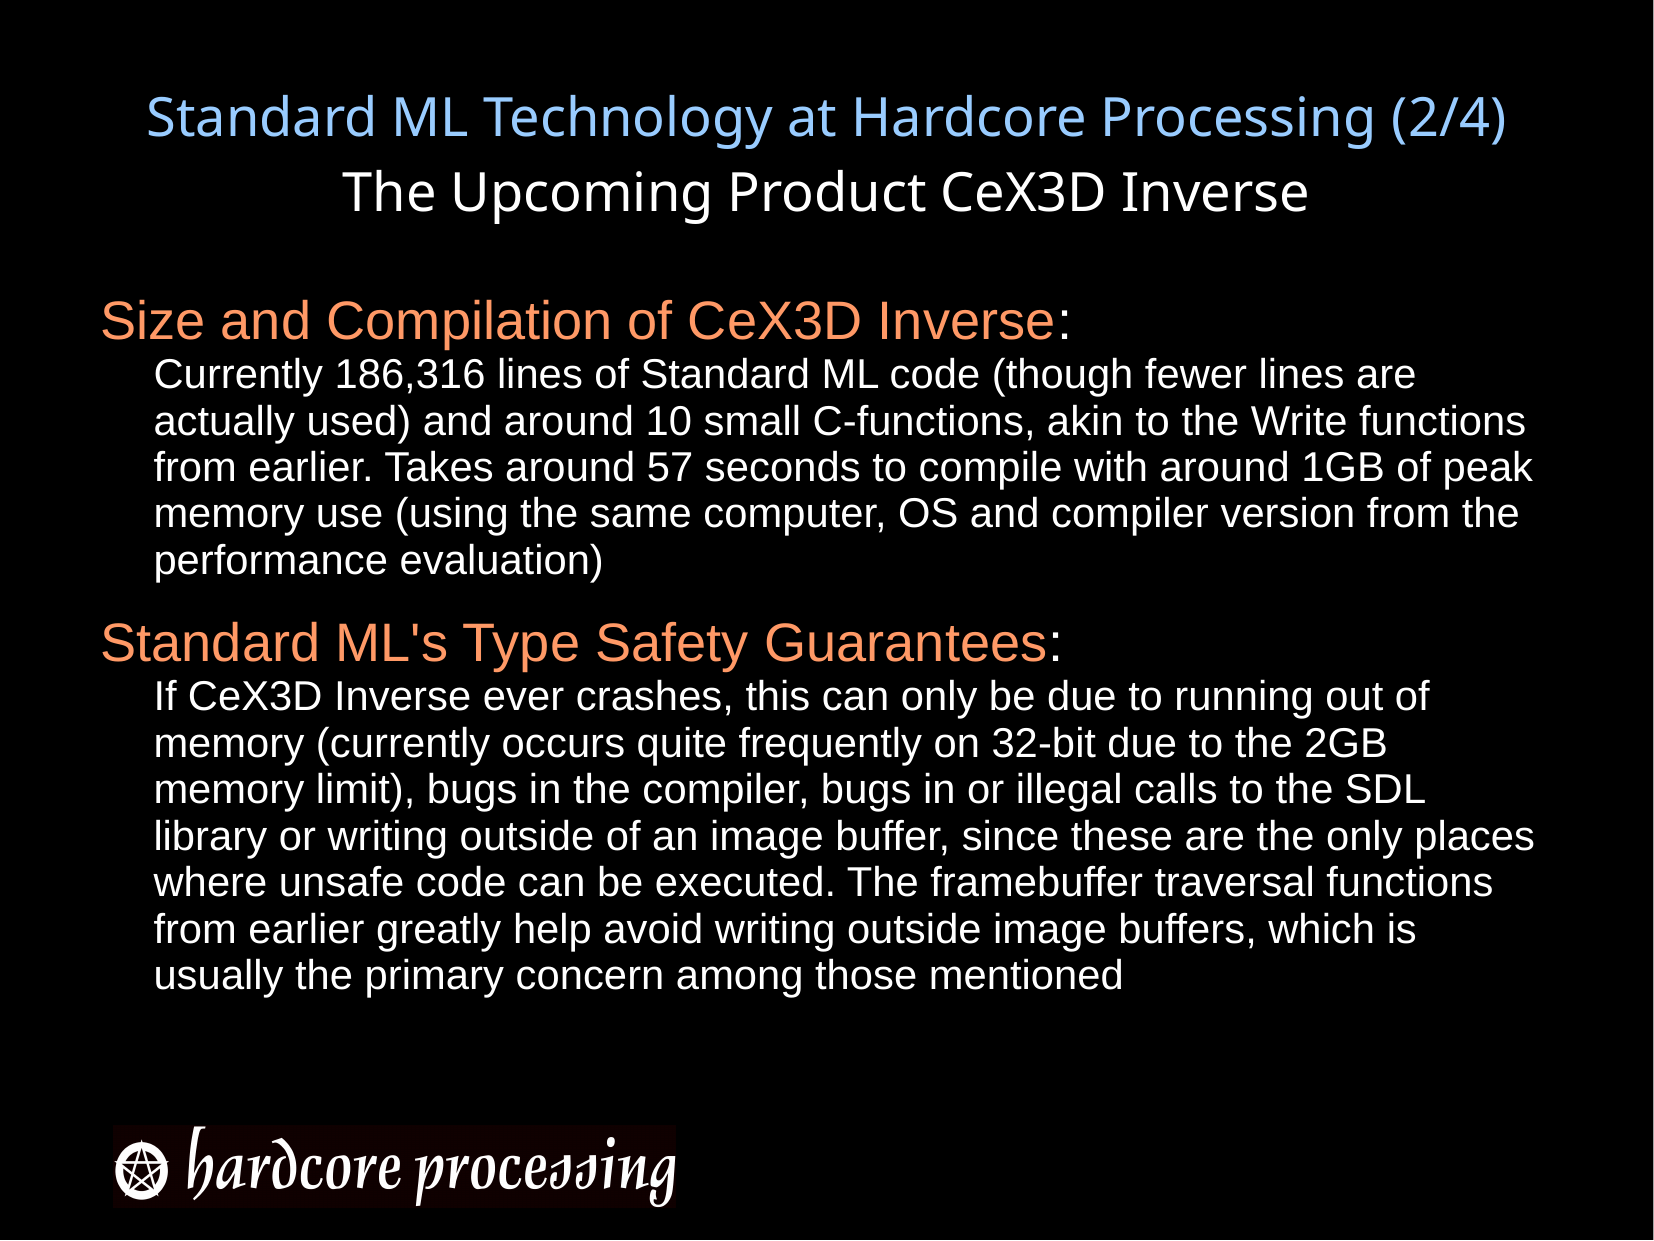

# Standard ML Technology at Hardcore Processing (2/4) The Upcoming Product CeX3D Inverse
Size and Compilation of CeX3D Inverse:
Currently 186,316 lines of Standard ML code (though fewer lines are actually used) and around 10 small C-functions, akin to the Write functions from earlier. Takes around 57 seconds to compile with around 1GB of peak memory use (using the same computer, OS and compiler version from the performance evaluation)
Standard ML's Type Safety Guarantees:
If CeX3D Inverse ever crashes, this can only be due to running out of memory (currently occurs quite frequently on 32-bit due to the 2GB memory limit), bugs in the compiler, bugs in or illegal calls to the SDL library or writing outside of an image buffer, since these are the only places where unsafe code can be executed. The framebuffer traversal functions from earlier greatly help avoid writing outside image buffers, which is usually the primary concern among those mentioned